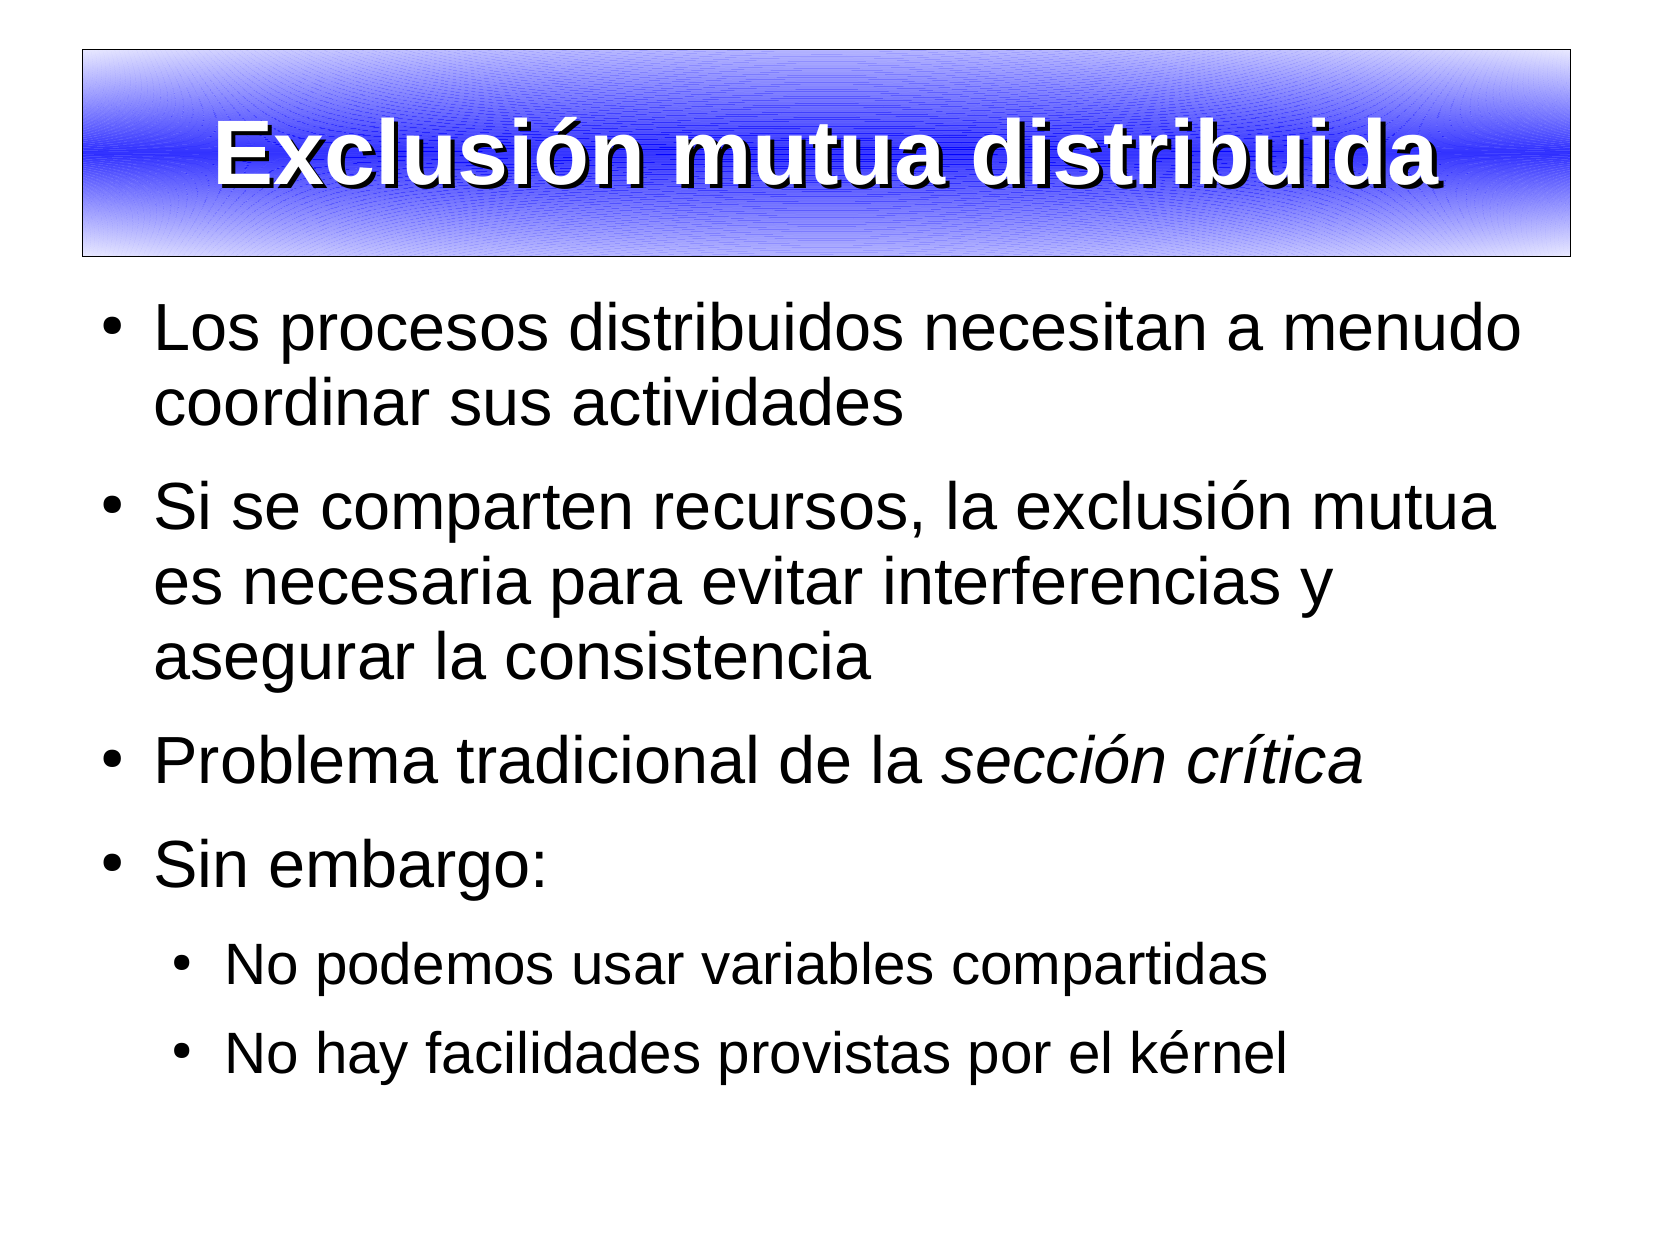

# Exclusión mutua distribuida
Los procesos distribuidos necesitan a menudo coordinar sus actividades
Si se comparten recursos, la exclusión mutua es necesaria para evitar interferencias y asegurar la consistencia
Problema tradicional de la sección crítica
Sin embargo:
No podemos usar variables compartidas
No hay facilidades provistas por el kérnel